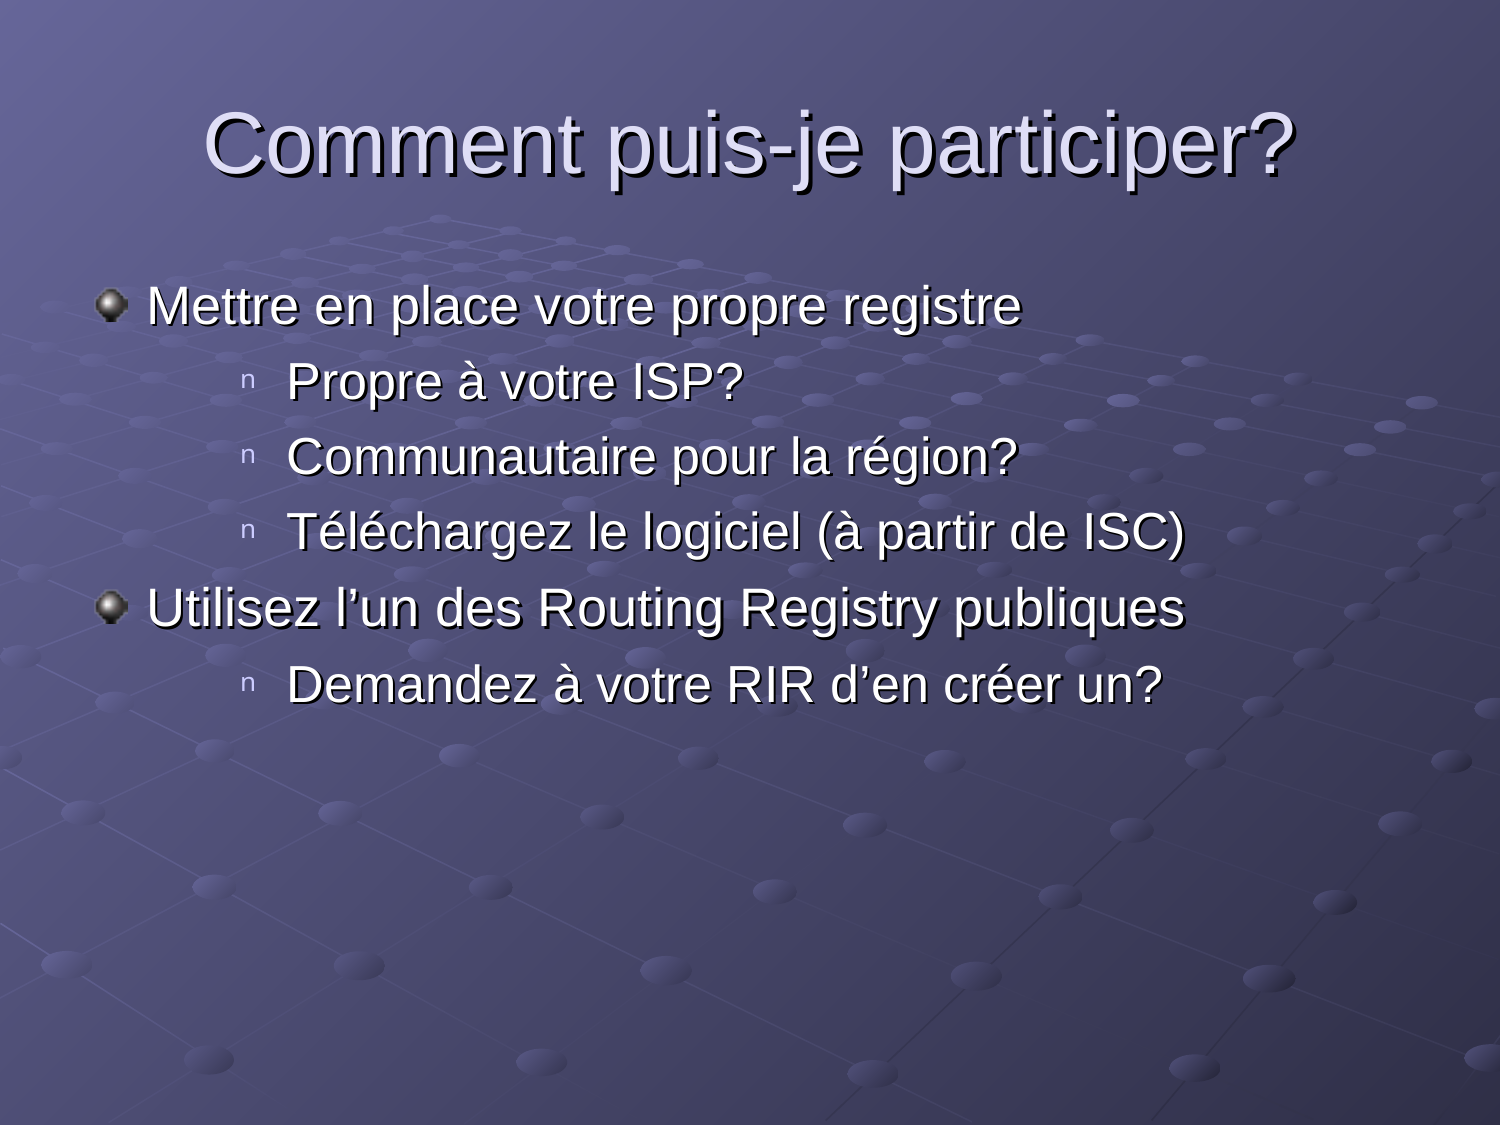

# Comment puis-je participer?
Mettre en place votre propre registre
Propre à votre ISP?
Communautaire pour la région?
Téléchargez le logiciel (à partir de ISC)
Utilisez l’un des Routing Registry publiques
Demandez à votre RIR d’en créer un?